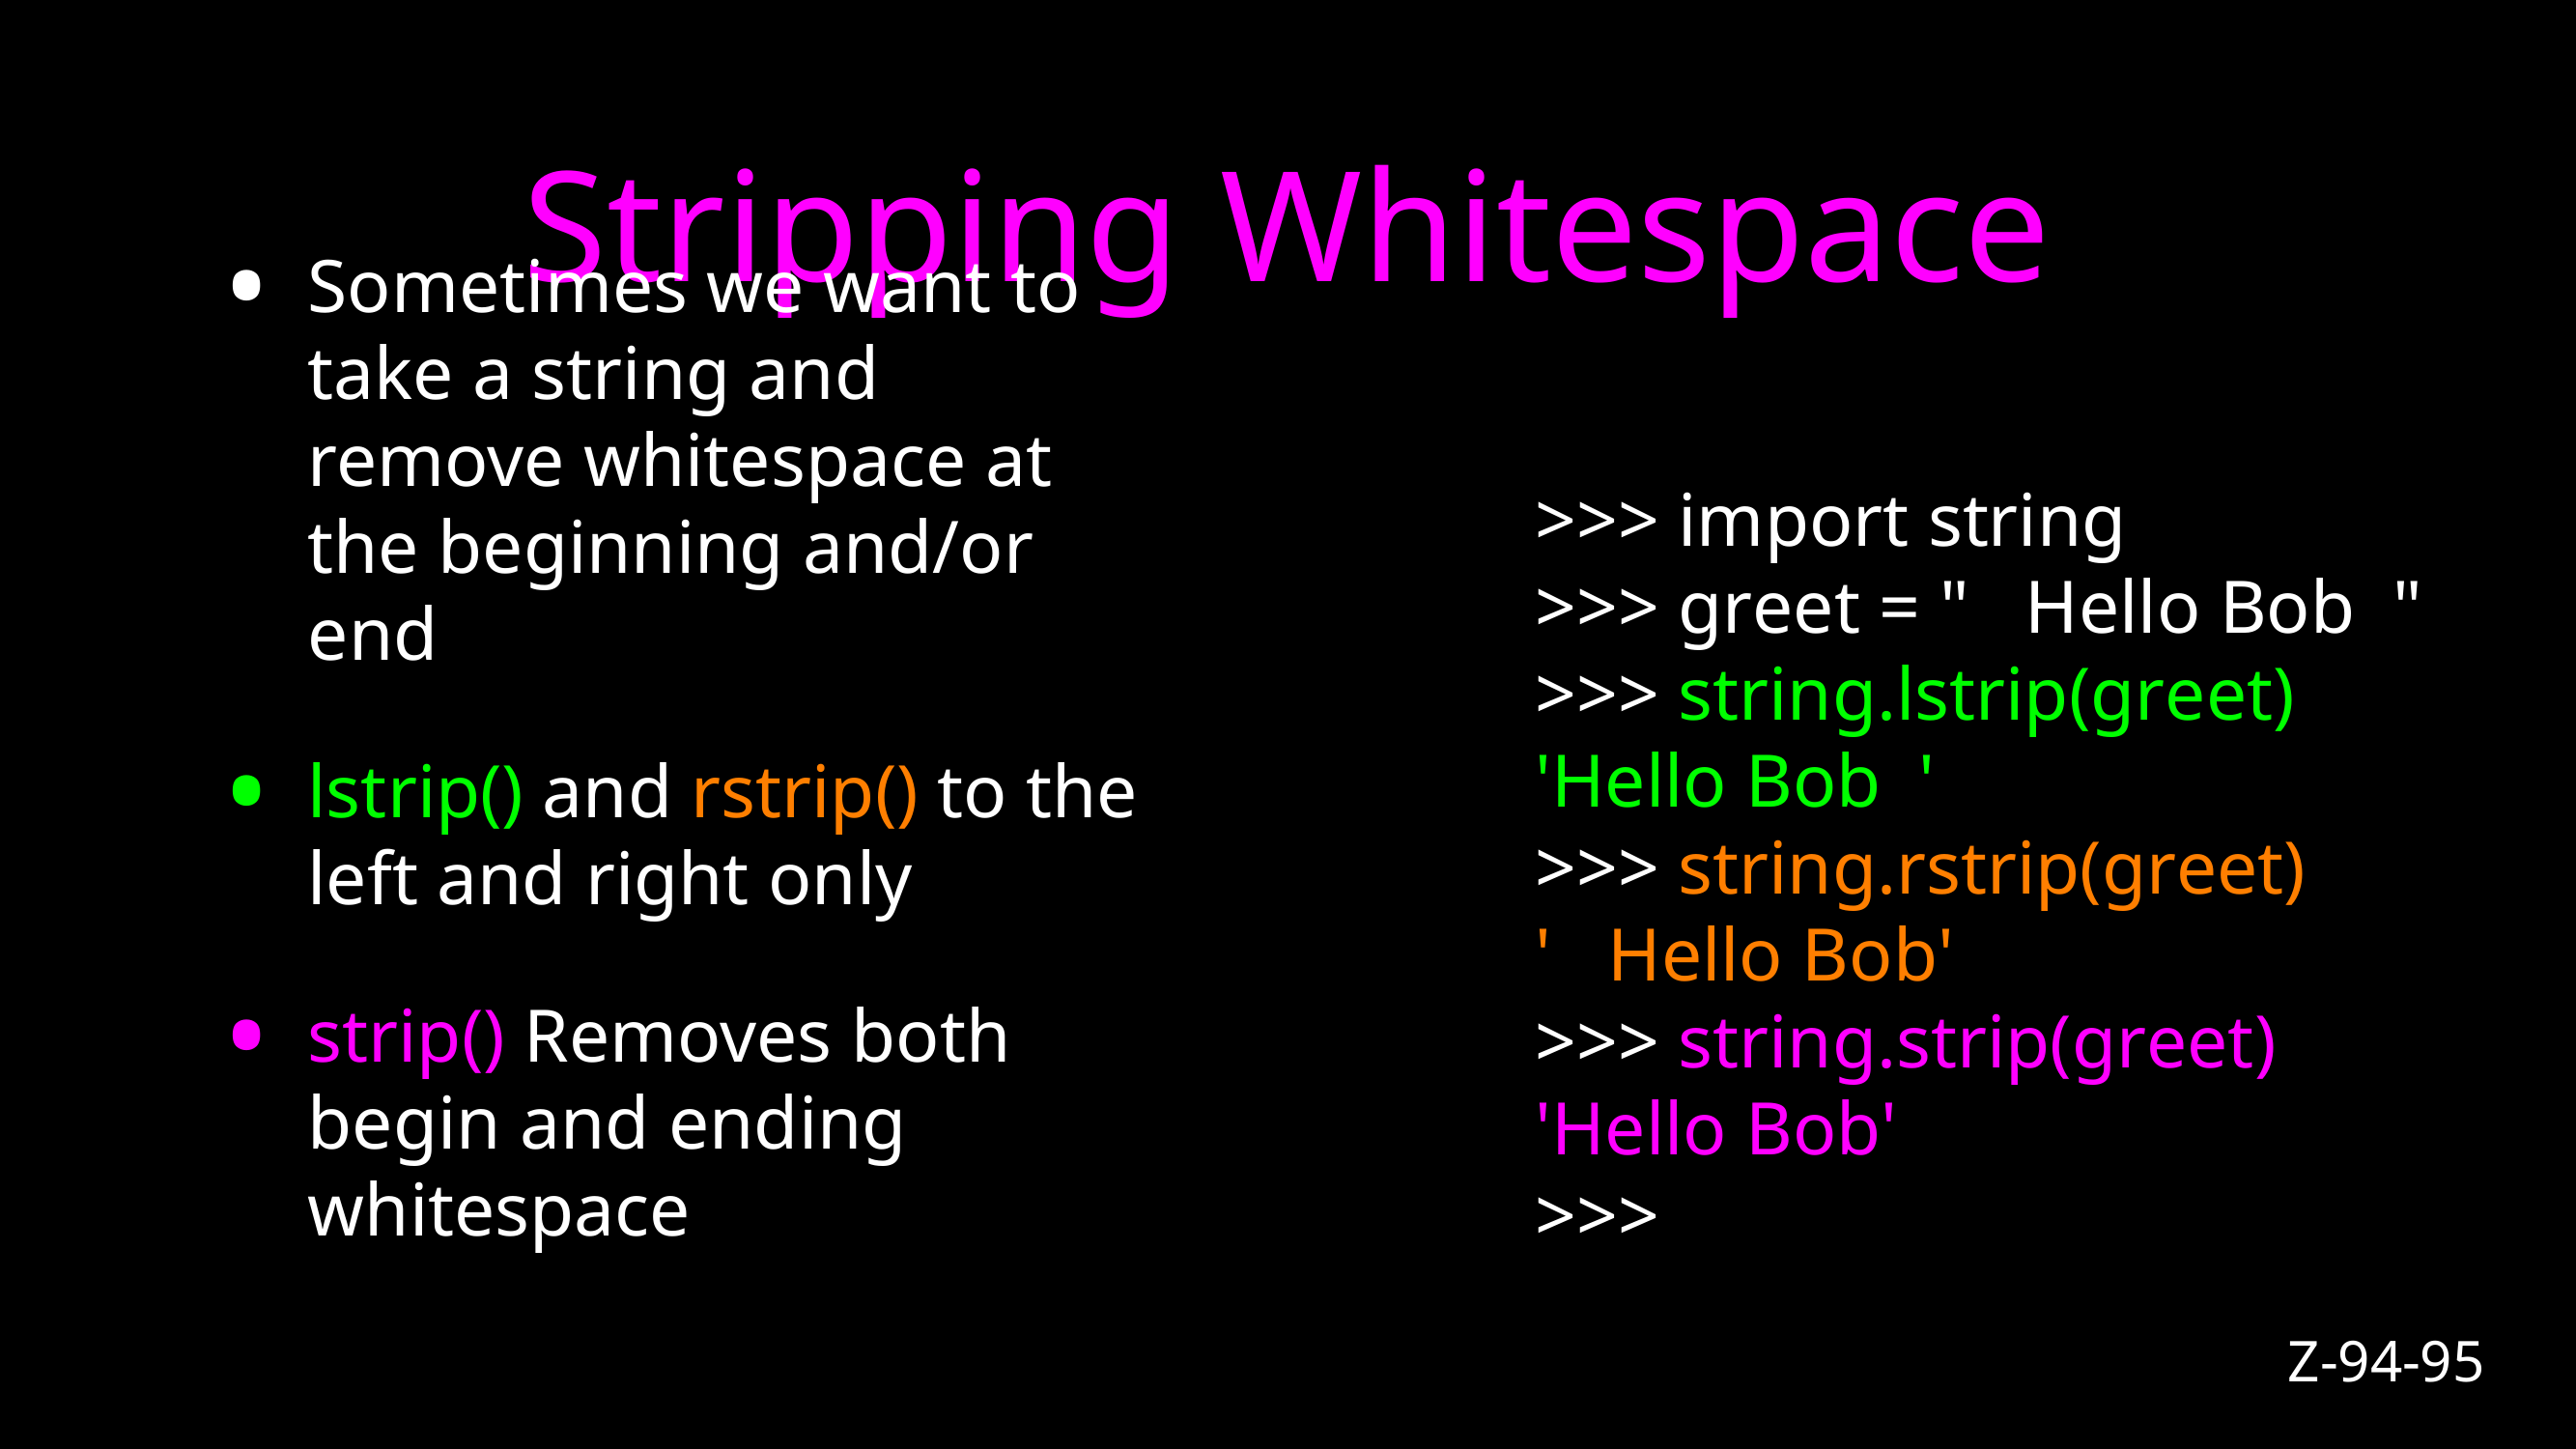

# Stripping Whitespace
Sometimes we want to take a string and remove whitespace at the beginning and/or end
lstrip() and rstrip() to the left and right only
strip() Removes both begin and ending whitespace
>>> import string
>>> greet = " Hello Bob "
>>> string.lstrip(greet)
'Hello Bob '
>>> string.rstrip(greet)
' Hello Bob'
>>> string.strip(greet)
'Hello Bob'
>>>
Z-94-95